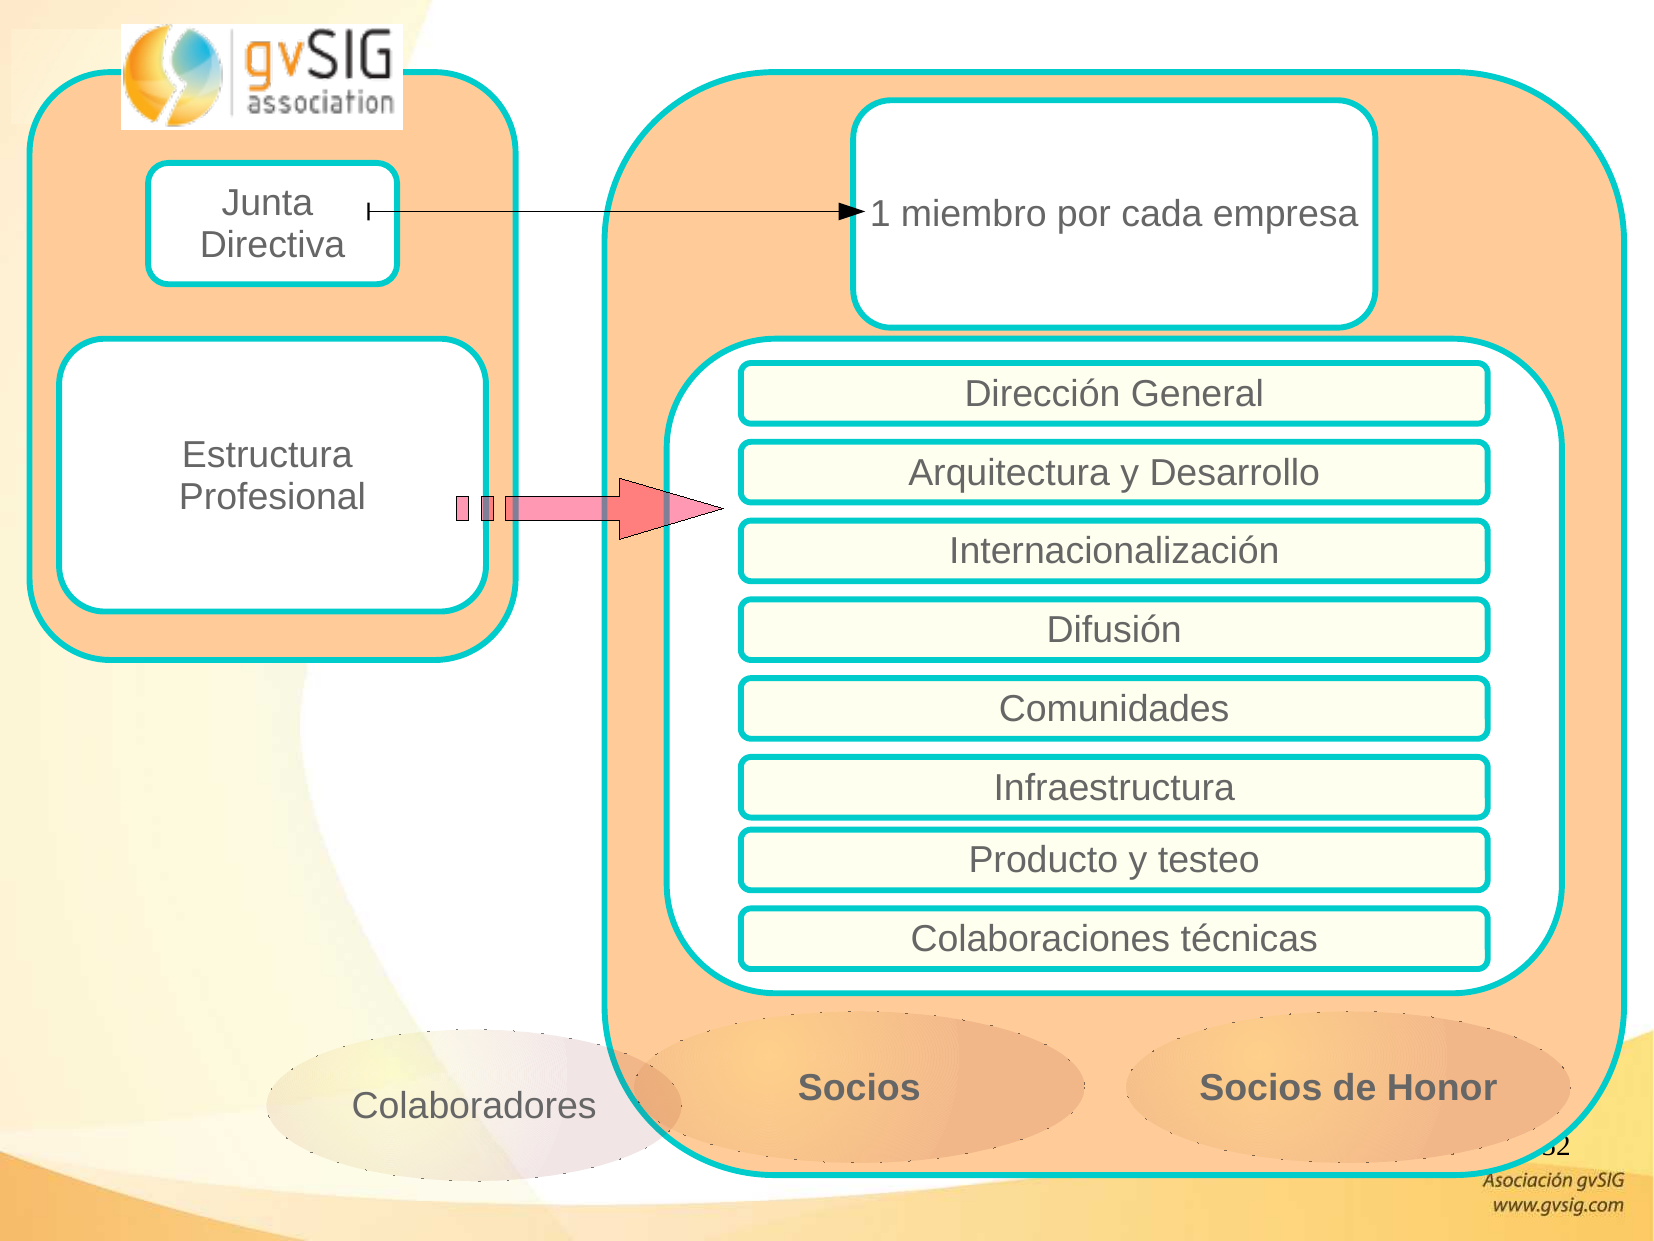

1 miembro por cada empresa
Junta
Directiva
Estructura
Profesional
Dirección General
Arquitectura y Desarrollo
Internacionalización
Difusión
Comunidades
Infraestructura
Producto y testeo
Colaboraciones técnicas
Socios
Socios de Honor
Colaboradores
52